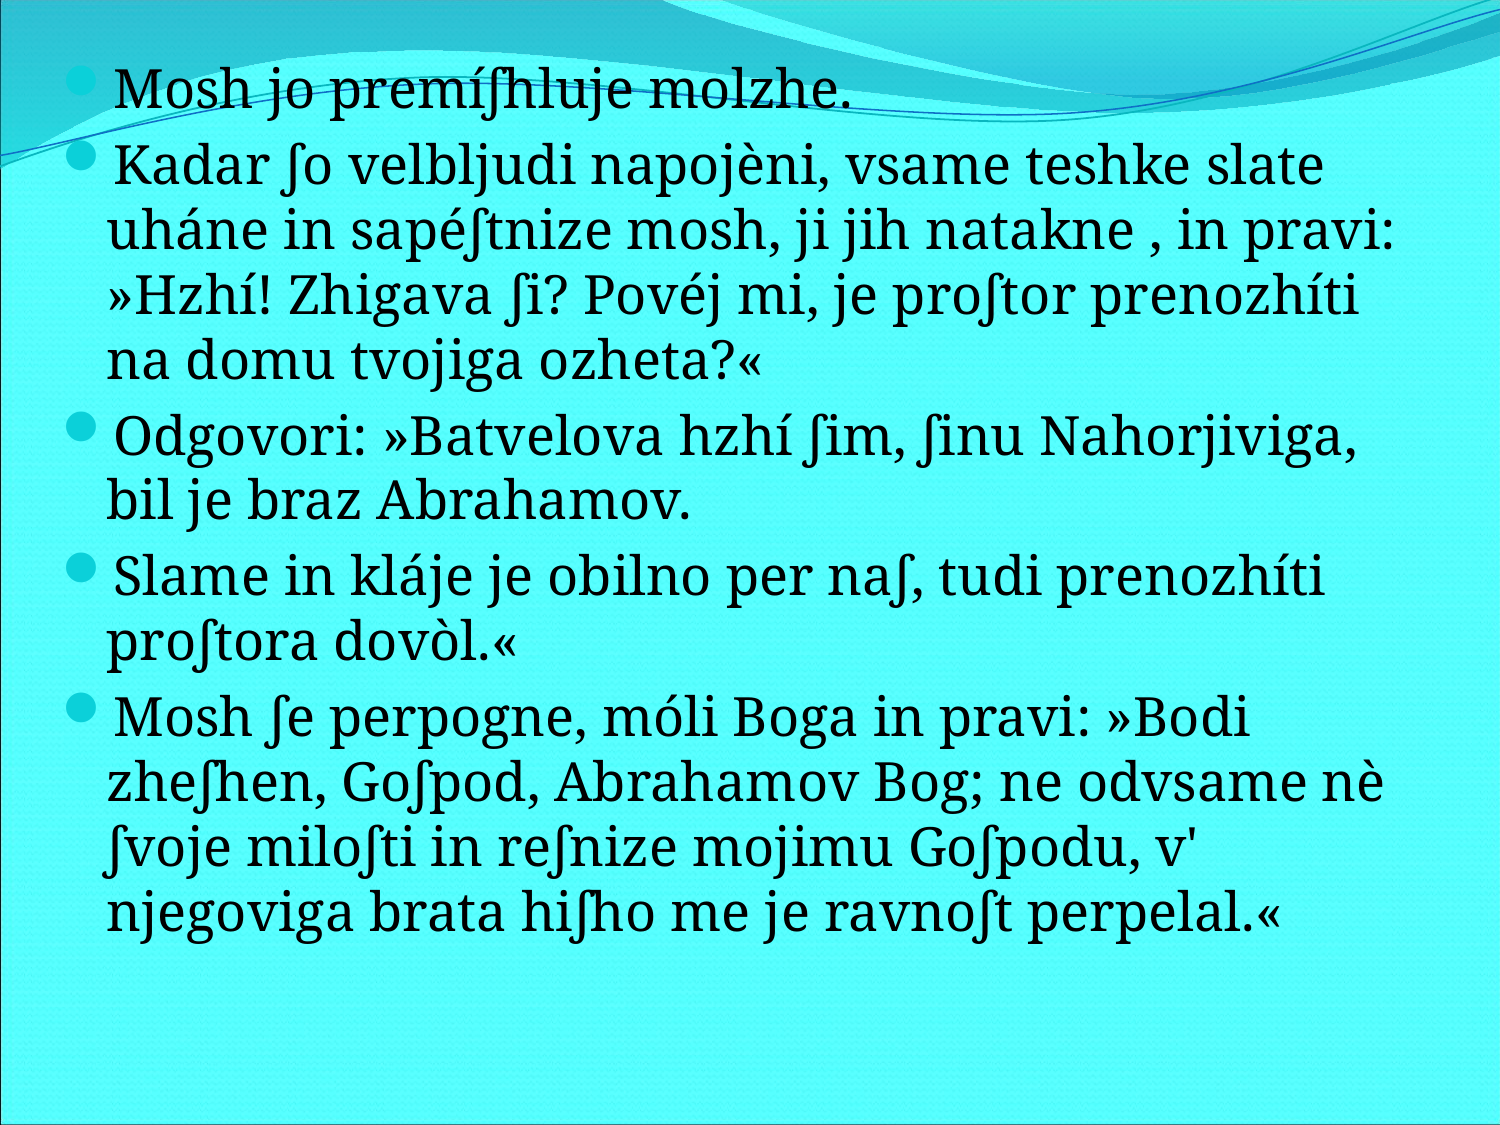

# Mosh jo premíʃhluje molzhe.
Kadar ʃo velbljudi napojèni, vsame teshke slate uháne in sapéʃtnize mosh, ji jih natakne , in pravi: »Hzhí! Zhigava ʃi? Povéj mi, je proʃtor prenozhíti na domu tvojiga ozheta?«
Odgovori: »Batvelova hzhí ʃim, ʃinu Nahorjiviga, bil je braz Abrahamov.
Slame in kláje je obilno per naʃ, tudi prenozhíti proʃtora dovòl.«
Mosh ʃe perpogne, móli Boga in pravi: »Bodi zheʃhen, Goʃpod, Abrahamov Bog; ne odvsame nè ʃvoje miloʃti in reʃnize mojimu Goʃpodu, v' njegoviga brata hiʃho me je ravnoʃt perpelal.«